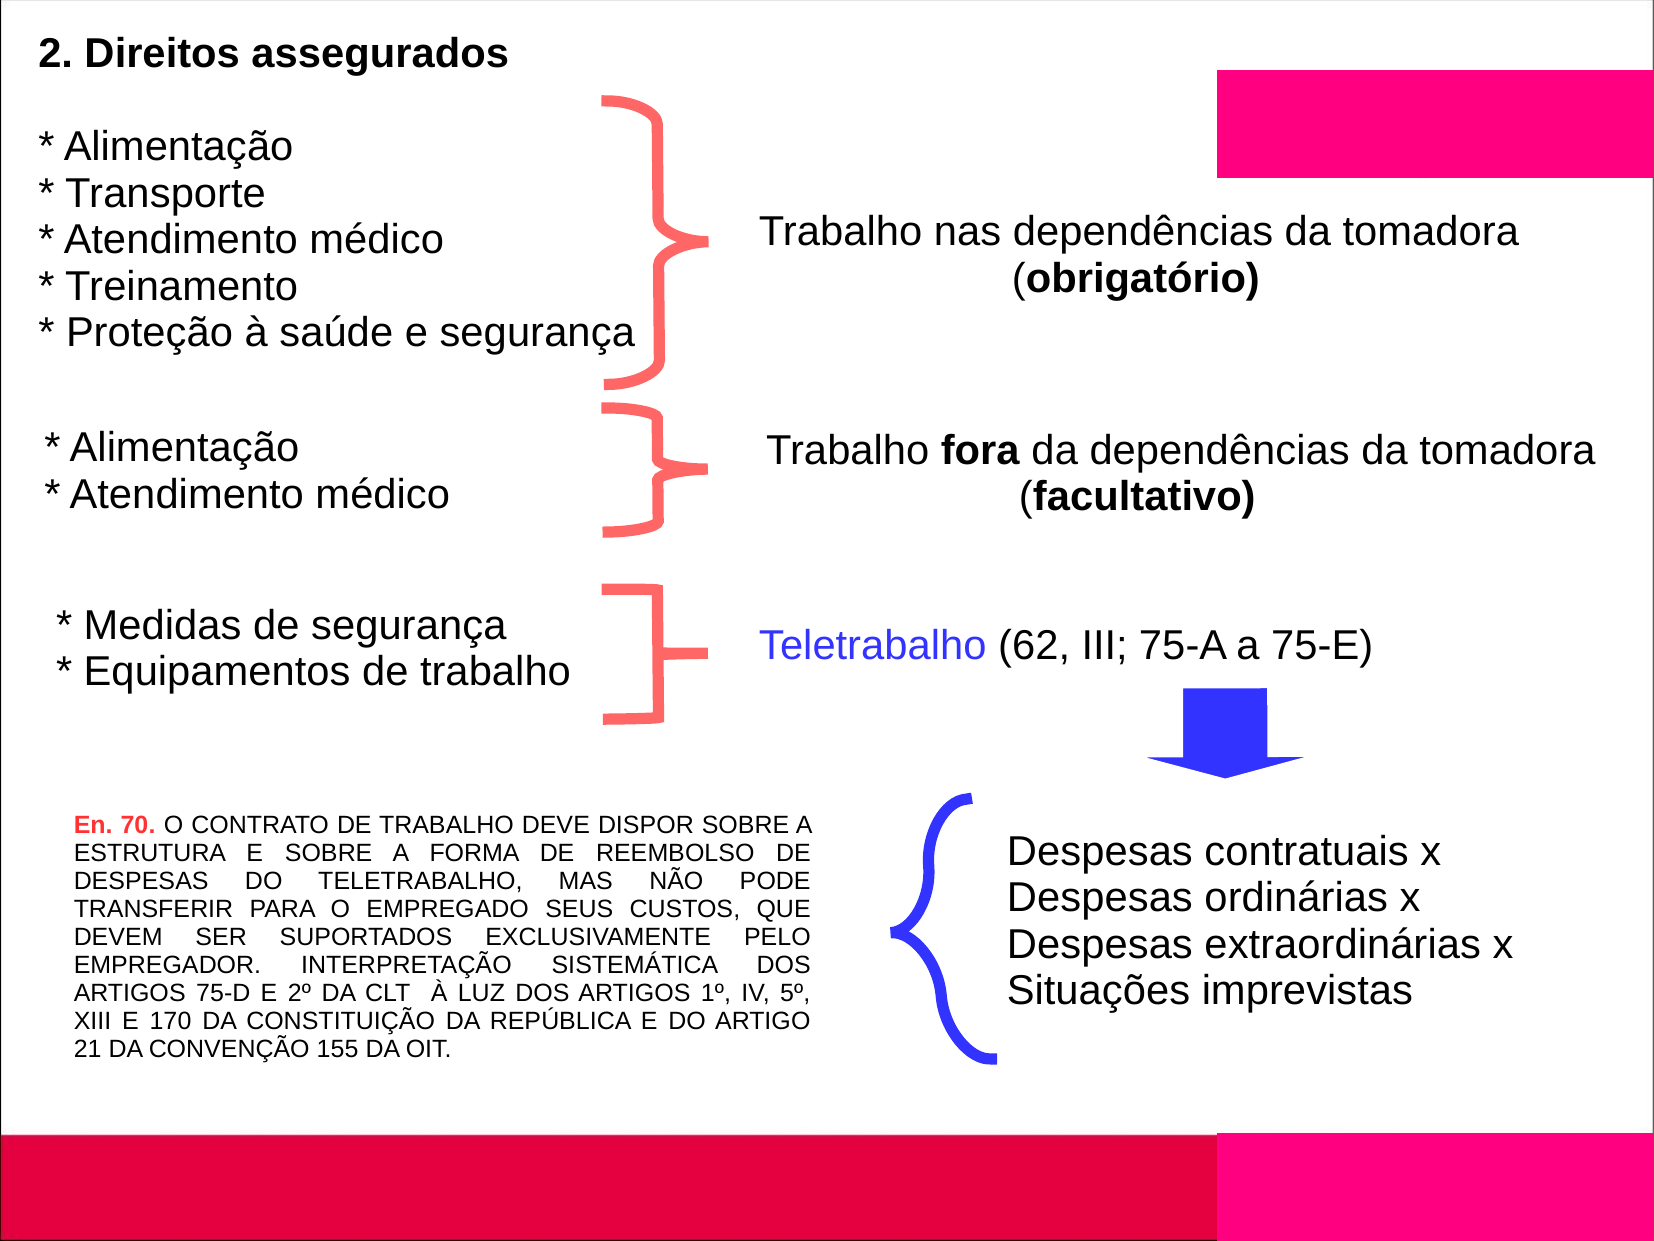

2. Direitos assegurados
* Alimentação
* Transporte
* Atendimento médico
* Treinamento
* Proteção à saúde e segurança
Trabalho nas dependências da tomadora
 (obrigatório)
* Alimentação
* Atendimento médico
Trabalho fora da dependências da tomadora
 (facultativo)
* Medidas de segurança
* Equipamentos de trabalho
Teletrabalho (62, III; 75-A a 75-E)
En. 70. O CONTRATO DE TRABALHO DEVE DISPOR SOBRE A ESTRUTURA E SOBRE A FORMA DE REEMBOLSO DE DESPESAS DO TELETRABALHO, MAS NÃO PODE TRANSFERIR PARA O EMPREGADO SEUS CUSTOS, QUE DEVEM SER SUPORTADOS EXCLUSIVAMENTE PELO EMPREGADOR. INTERPRETAÇÃO SISTEMÁTICA DOS ARTIGOS 75-D E 2º DA CLT À LUZ DOS ARTIGOS 1º, IV, 5º, XIII E 170 DA CONSTITUIÇÃO DA REPÚBLICA E DO ARTIGO 21 DA CONVENÇÃO 155 DA OIT.
Despesas contratuais x
Despesas ordinárias x
Despesas extraordinárias x
Situações imprevistas